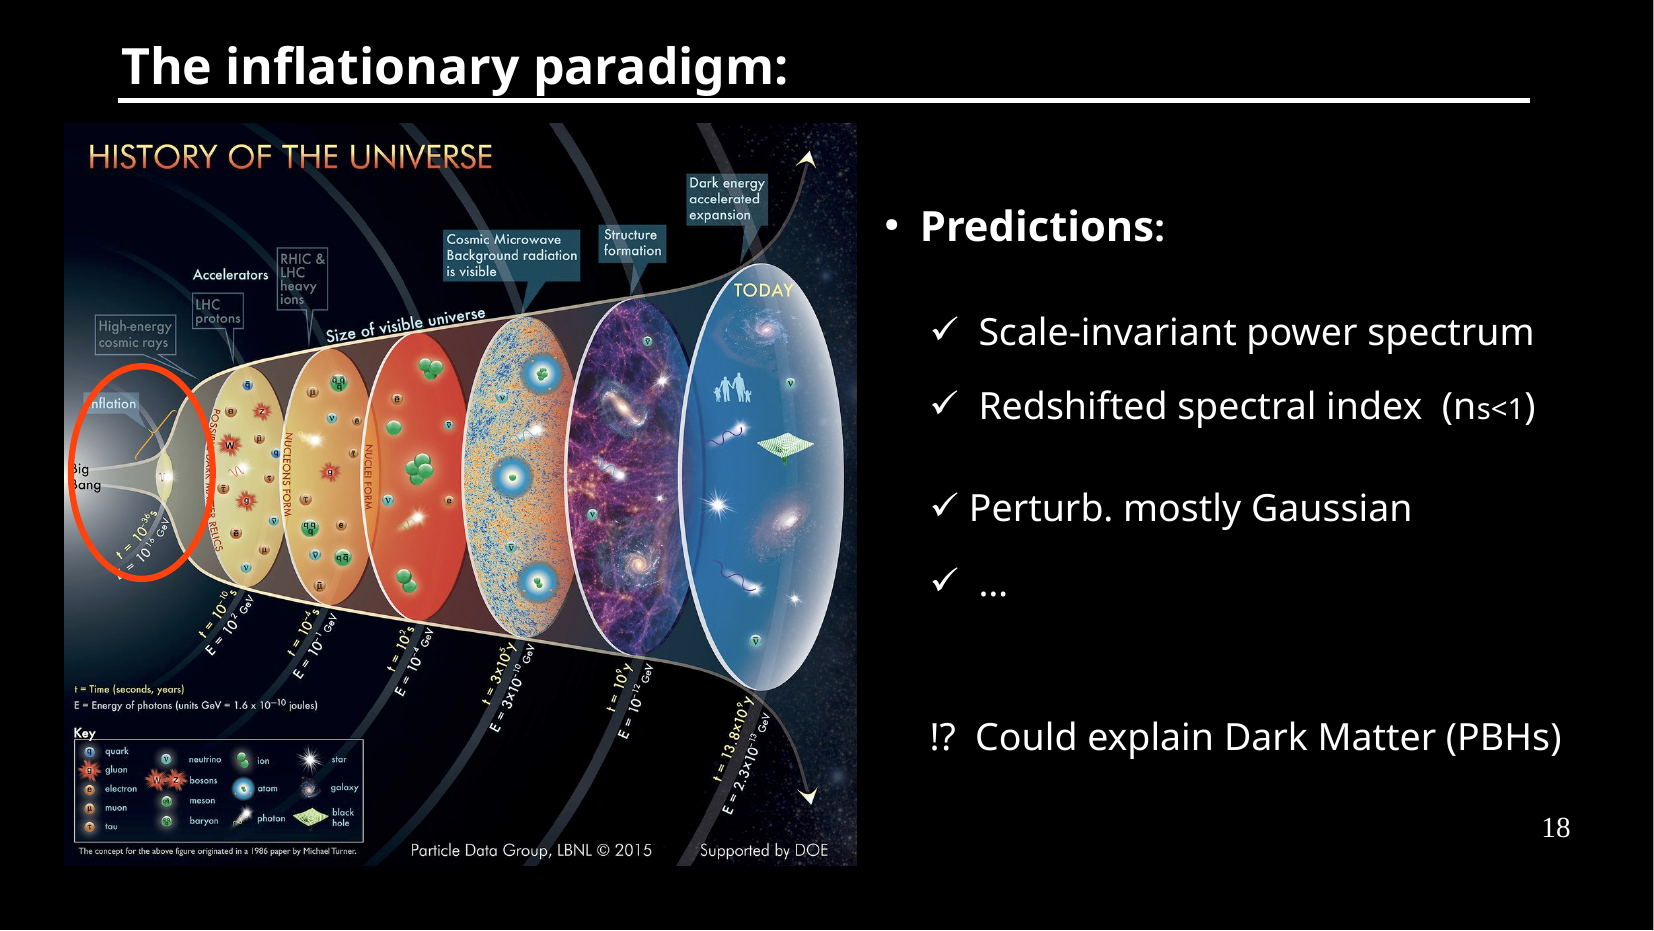

The inflationary paradigm:
Predictions:
  Scale-invariant power spectrum
  Redshifted spectral index (ns<1)
  Perturb. mostly Gaussian
  …
 !? Could explain Dark Matter (PBHs)
18